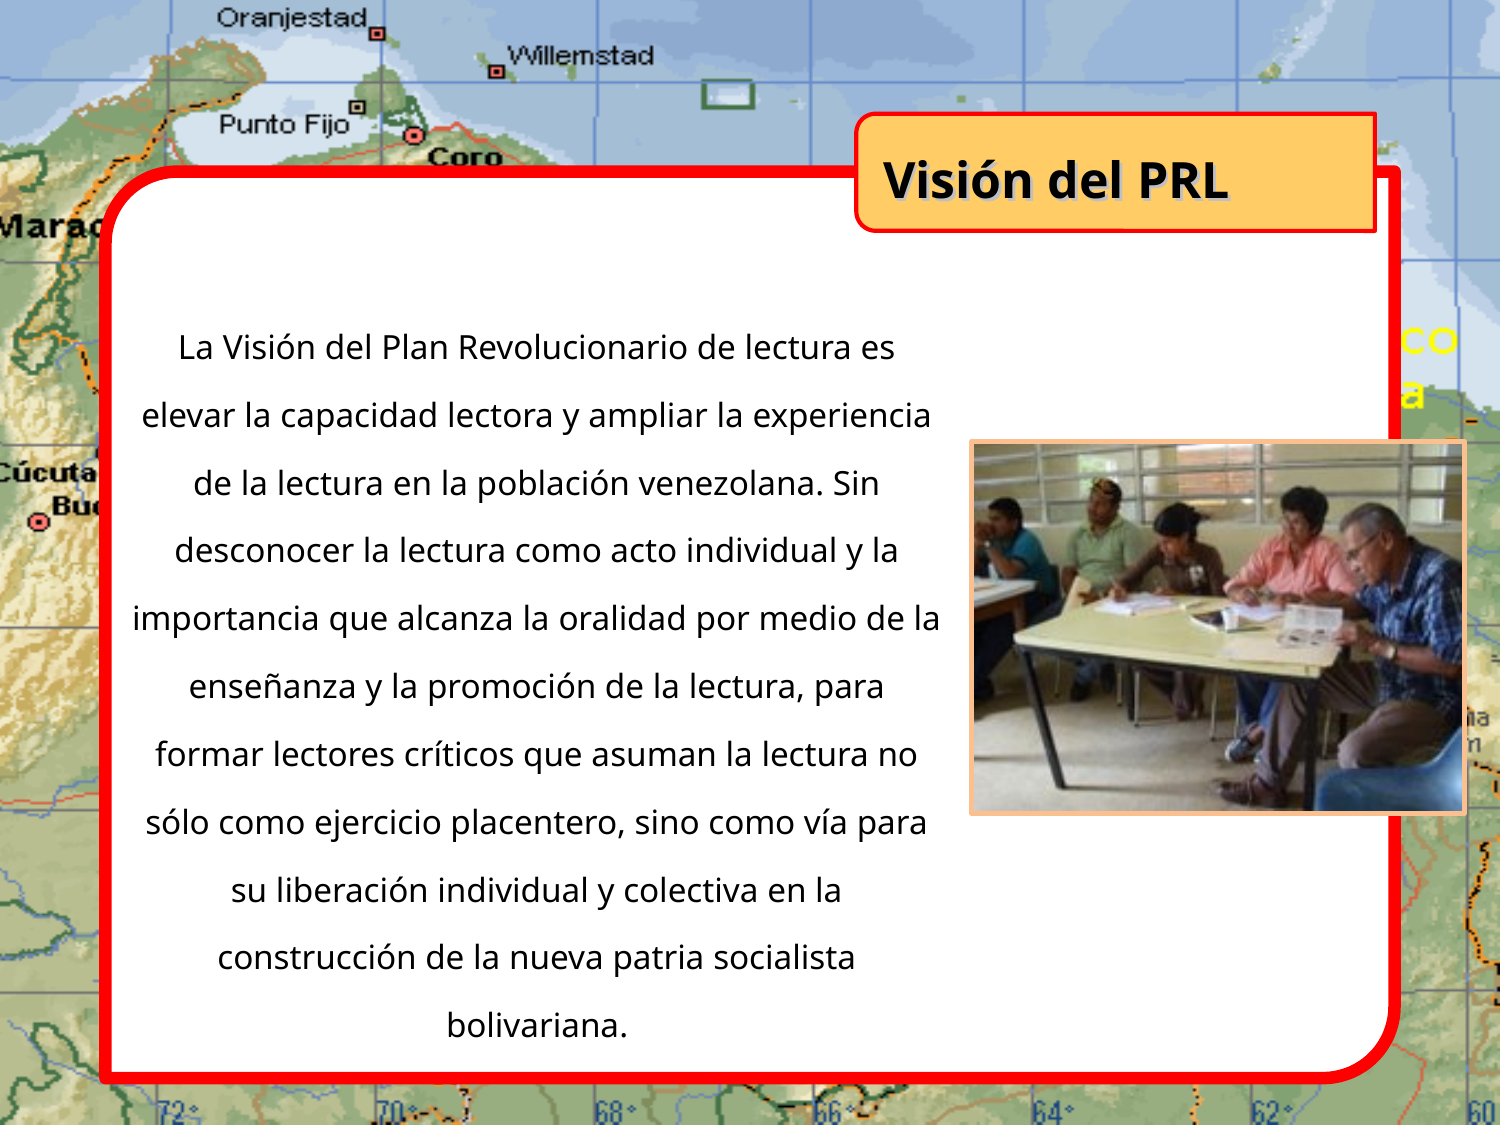

Visión del PRL
La Visión del Plan Revolucionario de lectura es elevar la capacidad lectora y ampliar la experiencia de la lectura en la población venezolana. Sin desconocer la lectura como acto individual y la importancia que alcanza la oralidad por medio de la enseñanza y la promoción de la lectura, para formar lectores críticos que asuman la lectura no sólo como ejercicio placentero, sino como vía para su liberación individual y colectiva en la construcción de la nueva patria socialista bolivariana.